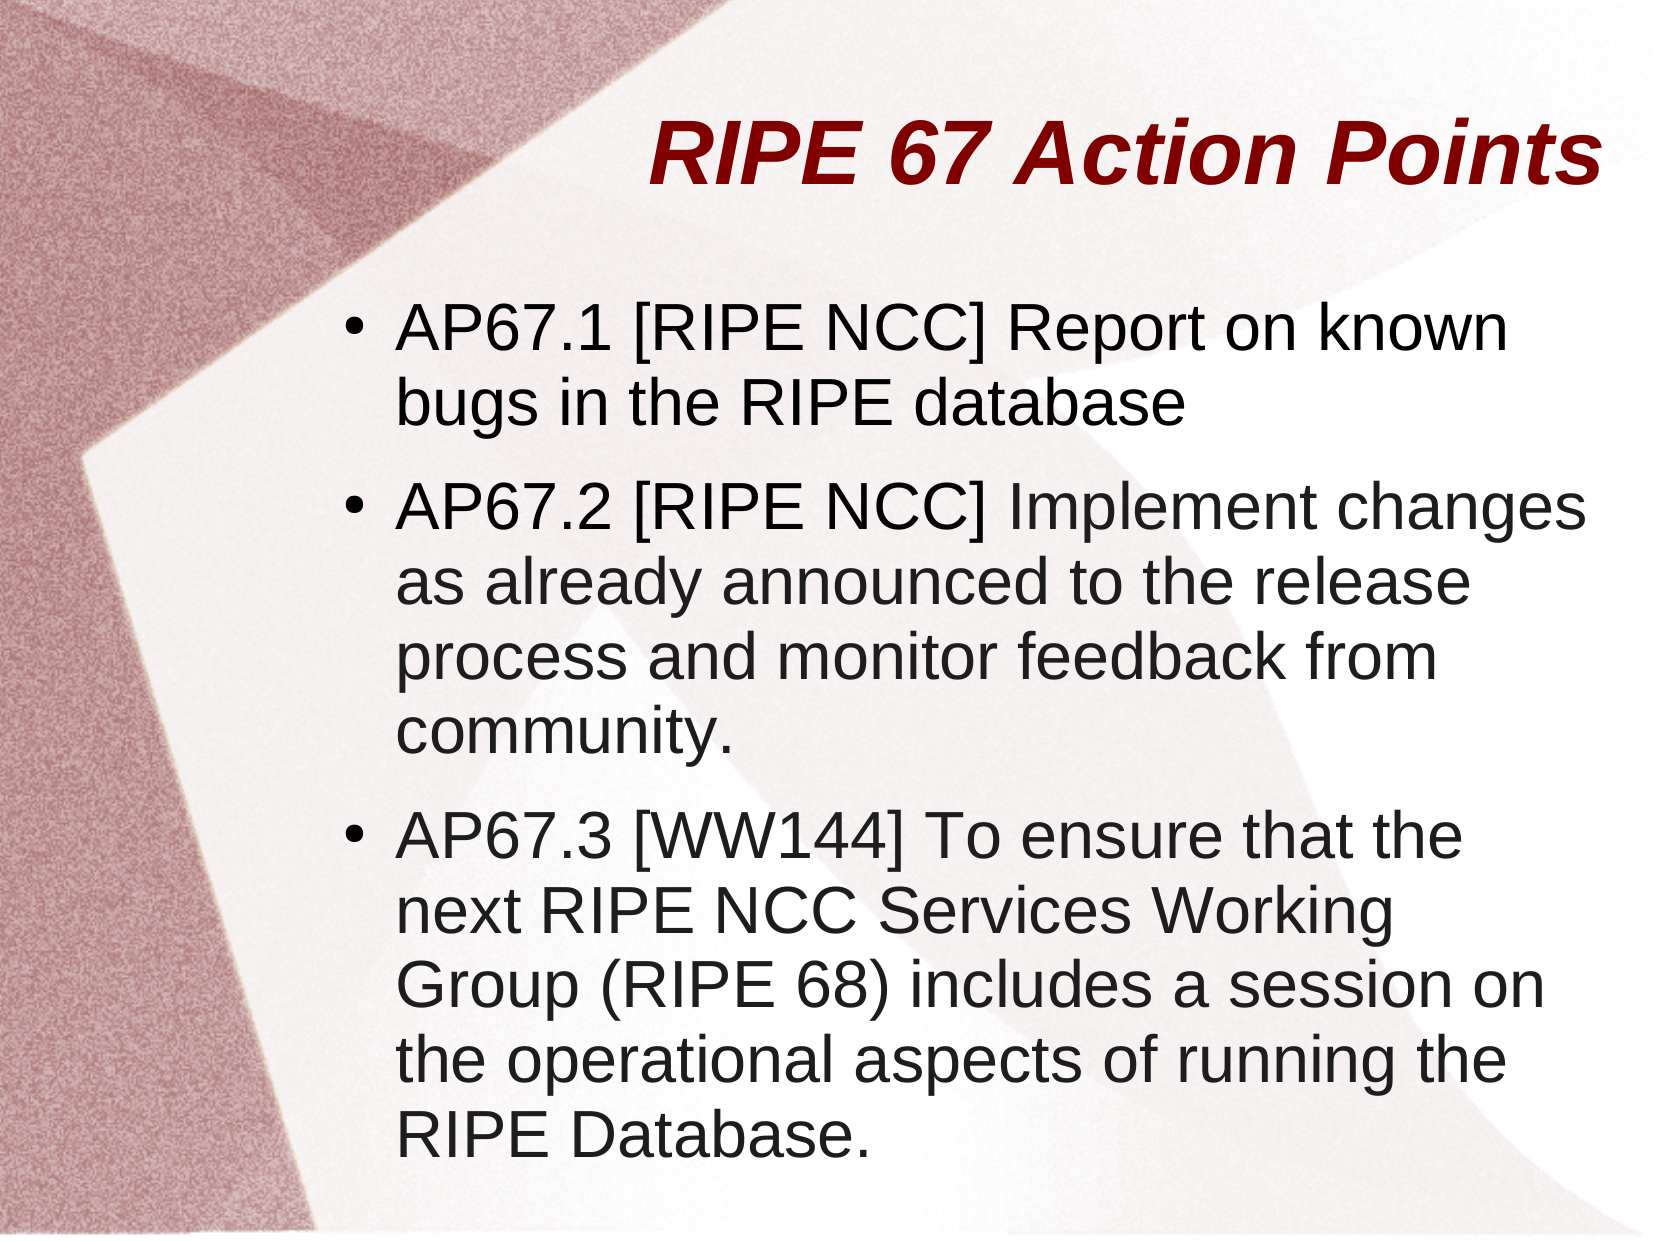

# RIPE 67 Action Points
AP67.1 [RIPE NCC] Report on known bugs in the RIPE database
AP67.2 [RIPE NCC] Implement changes as already announced to the release process and monitor feedback from community.
AP67.3 [WW144] To ensure that the next RIPE NCC Services Working Group (RIPE 68) includes a session on the operational aspects of running the RIPE Database.